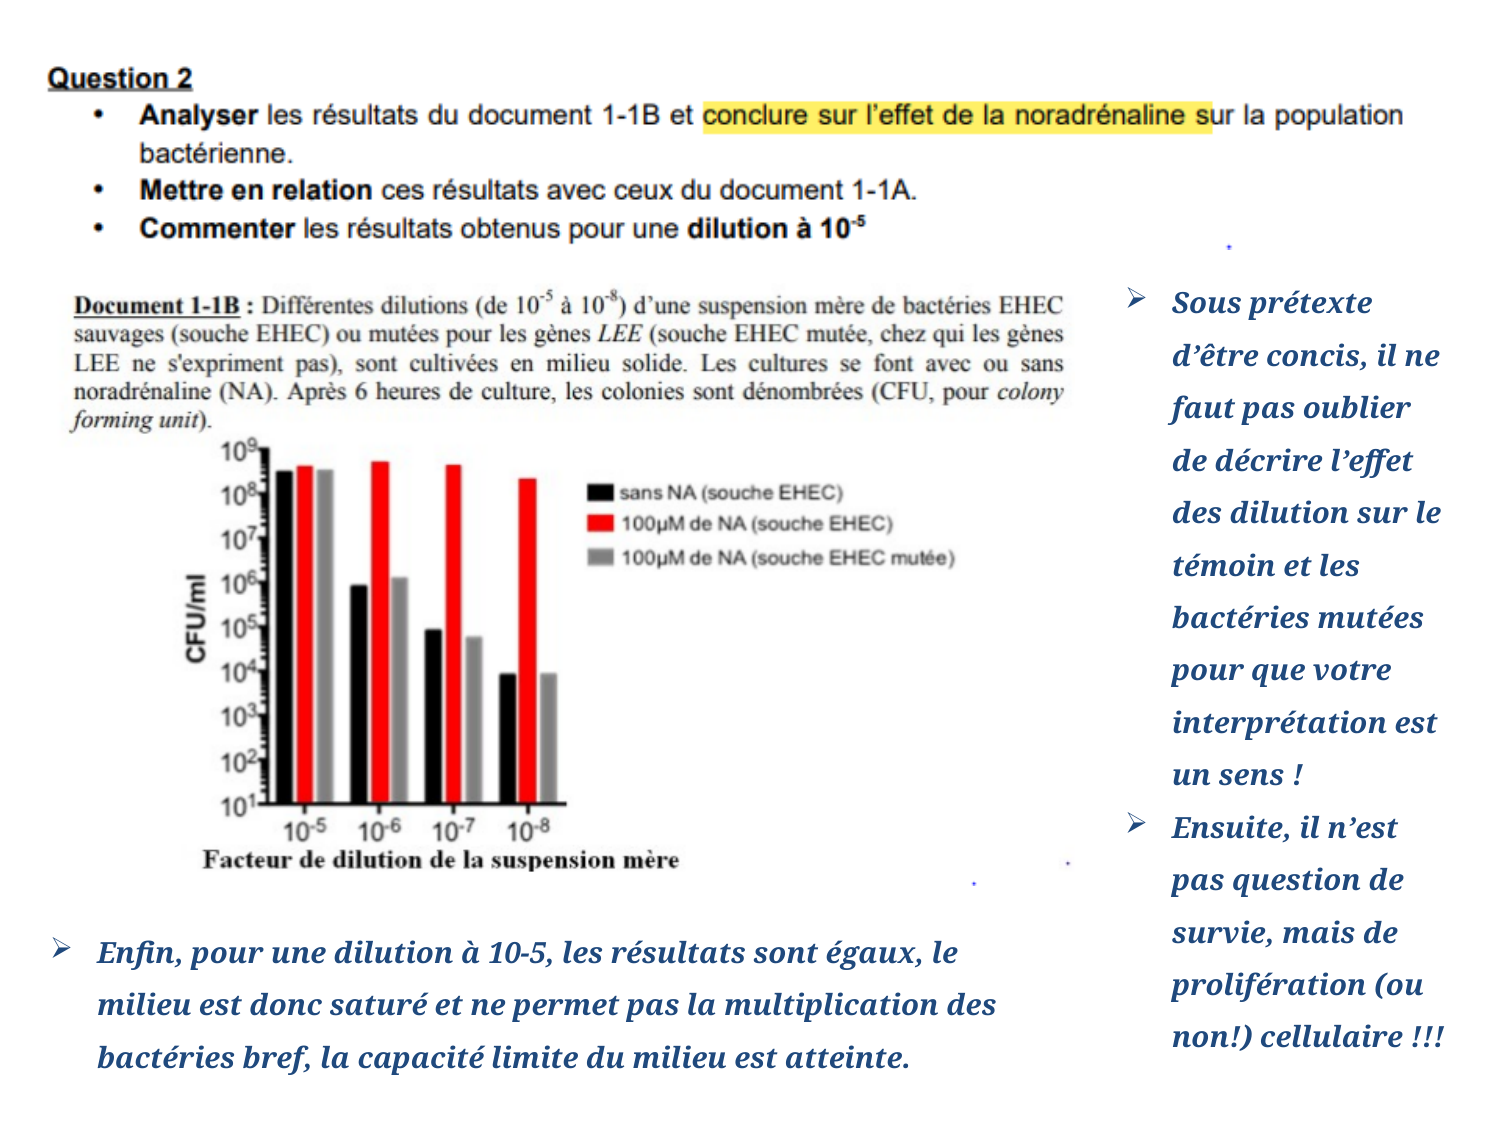

Sous prétexte d’être concis, il ne faut pas oublier de décrire l’effet des dilution sur le témoin et les bactéries mutées pour que votre interprétation est un sens !
Ensuite, il n’est pas question de survie, mais de prolifération (ou non!) cellulaire !!!
Enfin, pour une dilution à 10-5, les résultats sont égaux, le milieu est donc saturé et ne permet pas la multiplication des bactéries bref, la capacité limite du milieu est atteinte.